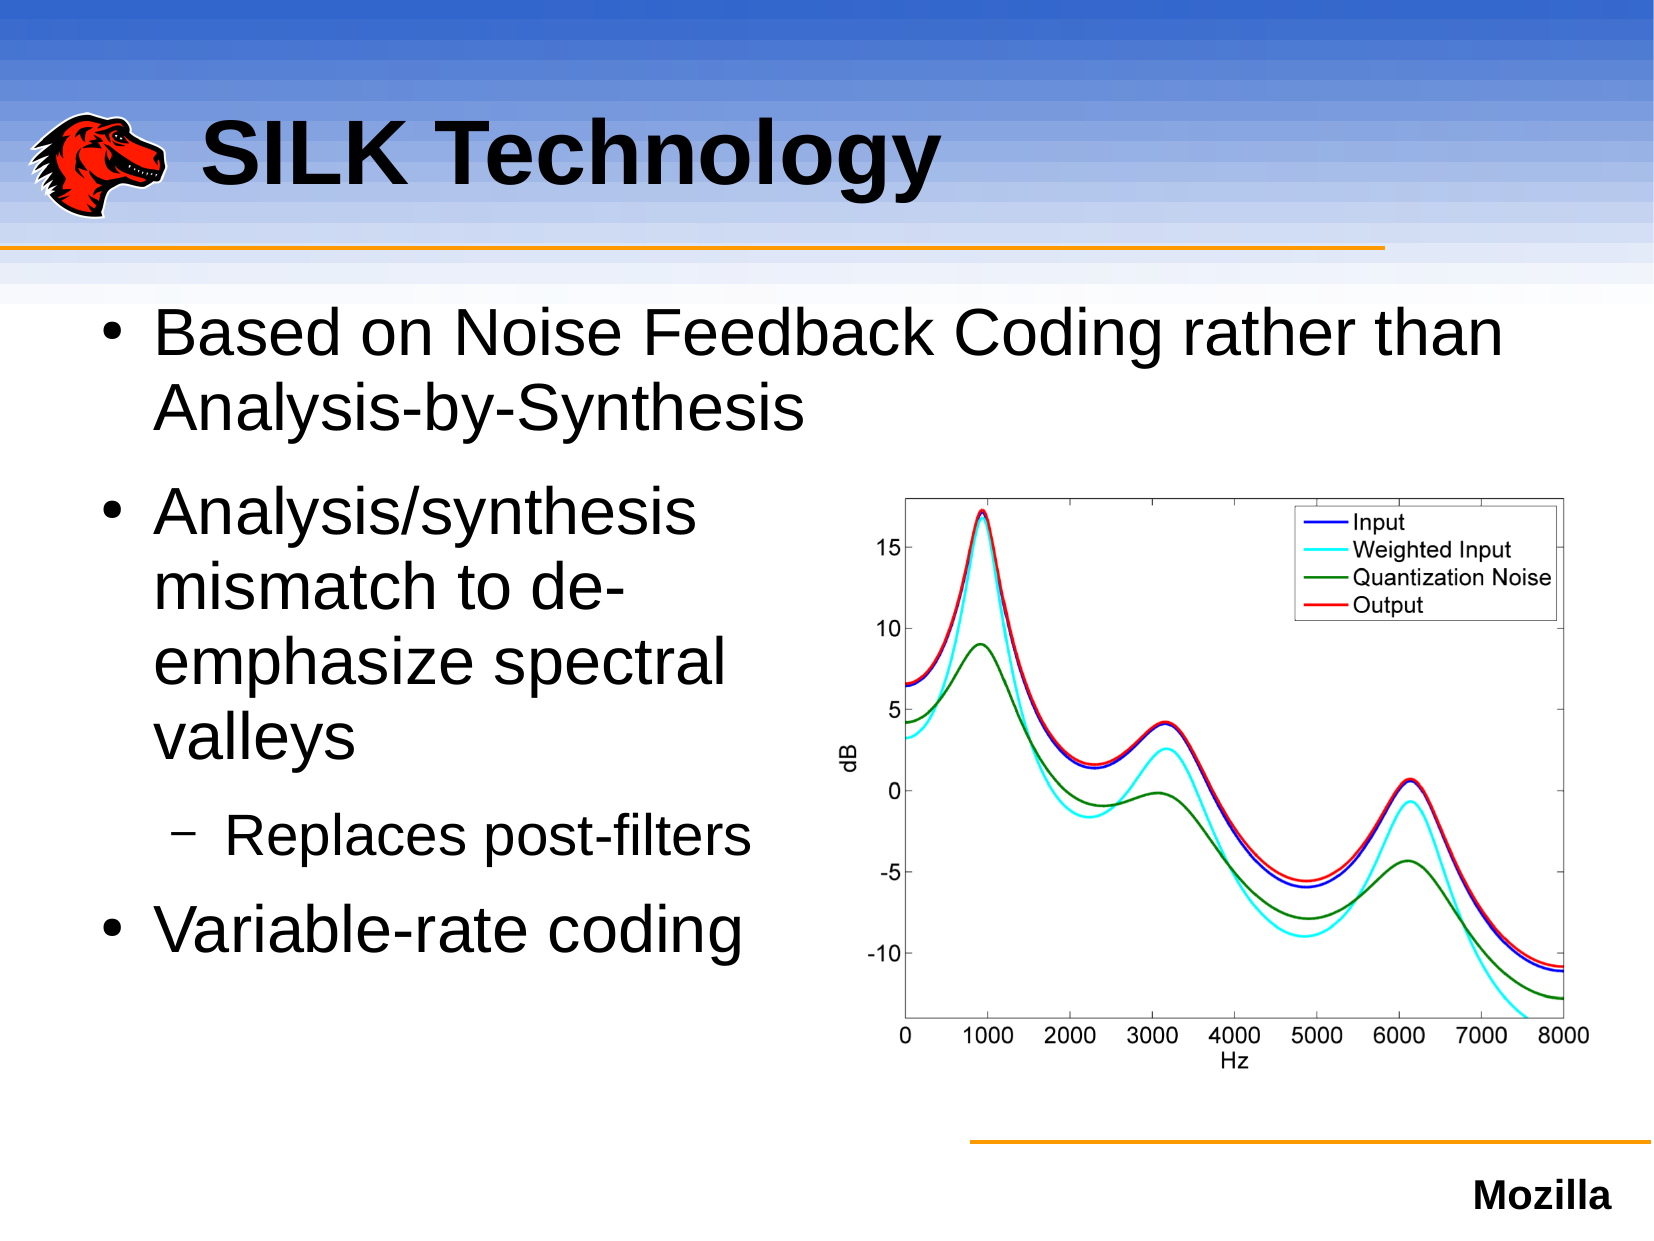

# SILK Technology
Based on Noise Feedback Coding rather than Analysis-by-Synthesis
Analysis/synthesis mismatch to de-emphasize spectral valleys
Replaces post-filters
Variable-rate coding